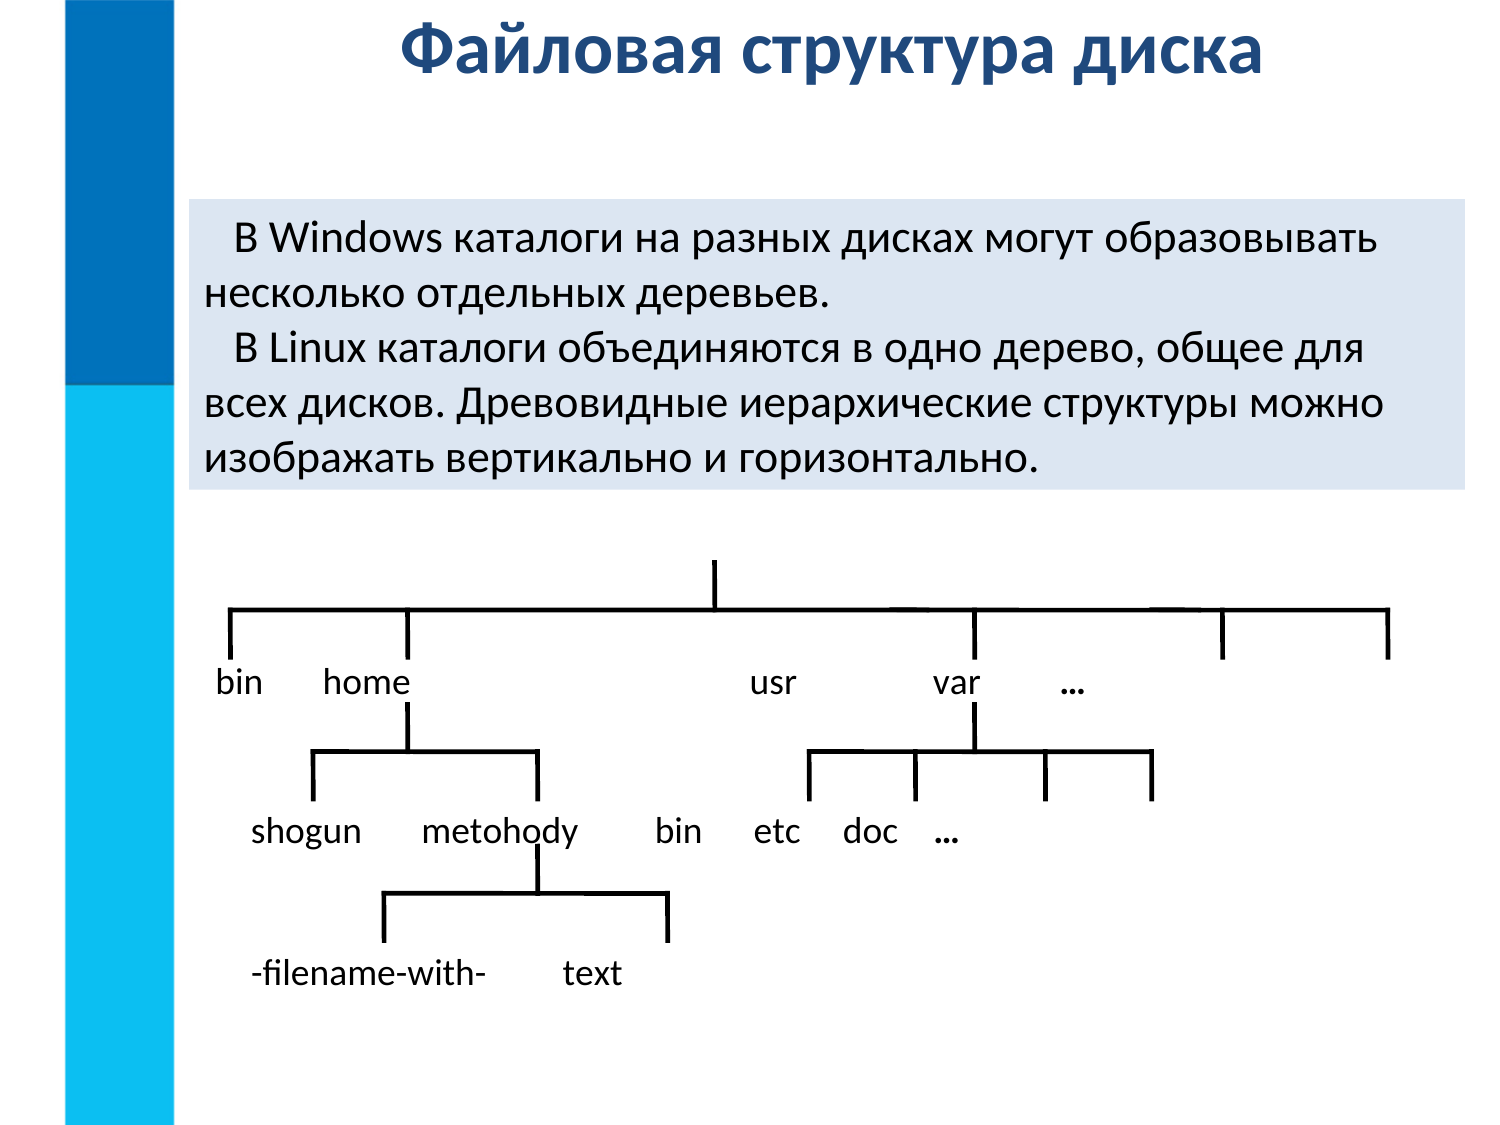

Файловая структура диска
В Windows каталоги на разных дисках могут образовывать несколько отдельных деревьев.
В Linux каталоги объединяются в одно дерево, общее для всех дисков. Древовидные иерархические структуры можно изображать вертикально и горизонтально.
bin home usr var …
shogun metohody bin etc doc …
-filename-with- text